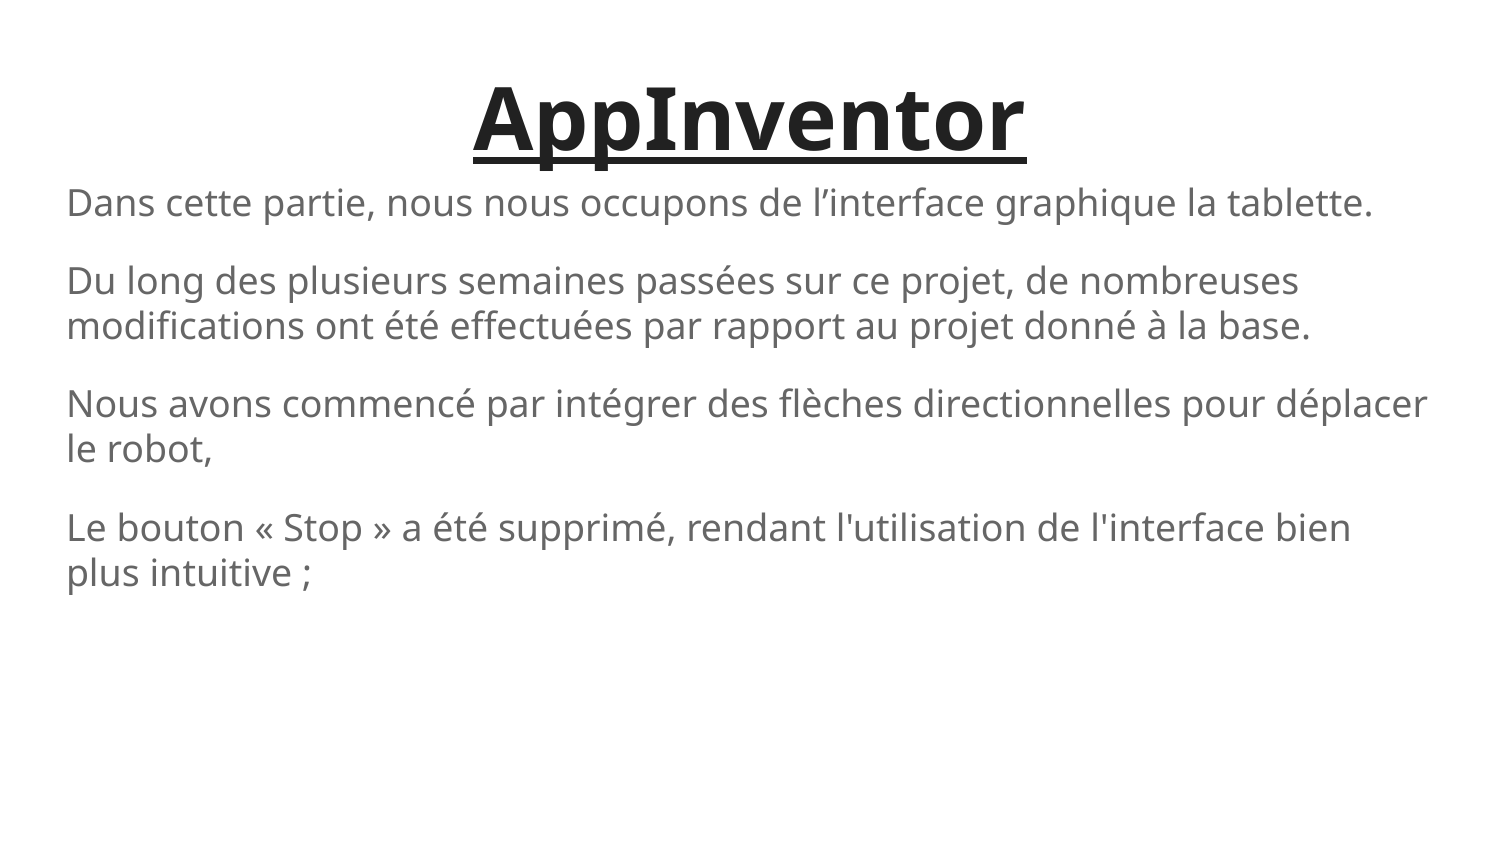

# AppInventor
Dans cette partie, nous nous occupons de l’interface graphique la tablette.
Du long des plusieurs semaines passées sur ce projet, de nombreuses modifications ont été effectuées par rapport au projet donné à la base.
Nous avons commencé par intégrer des flèches directionnelles pour déplacer le robot,
Le bouton « Stop » a été supprimé, rendant l'utilisation de l'interface bien plus intuitive ;